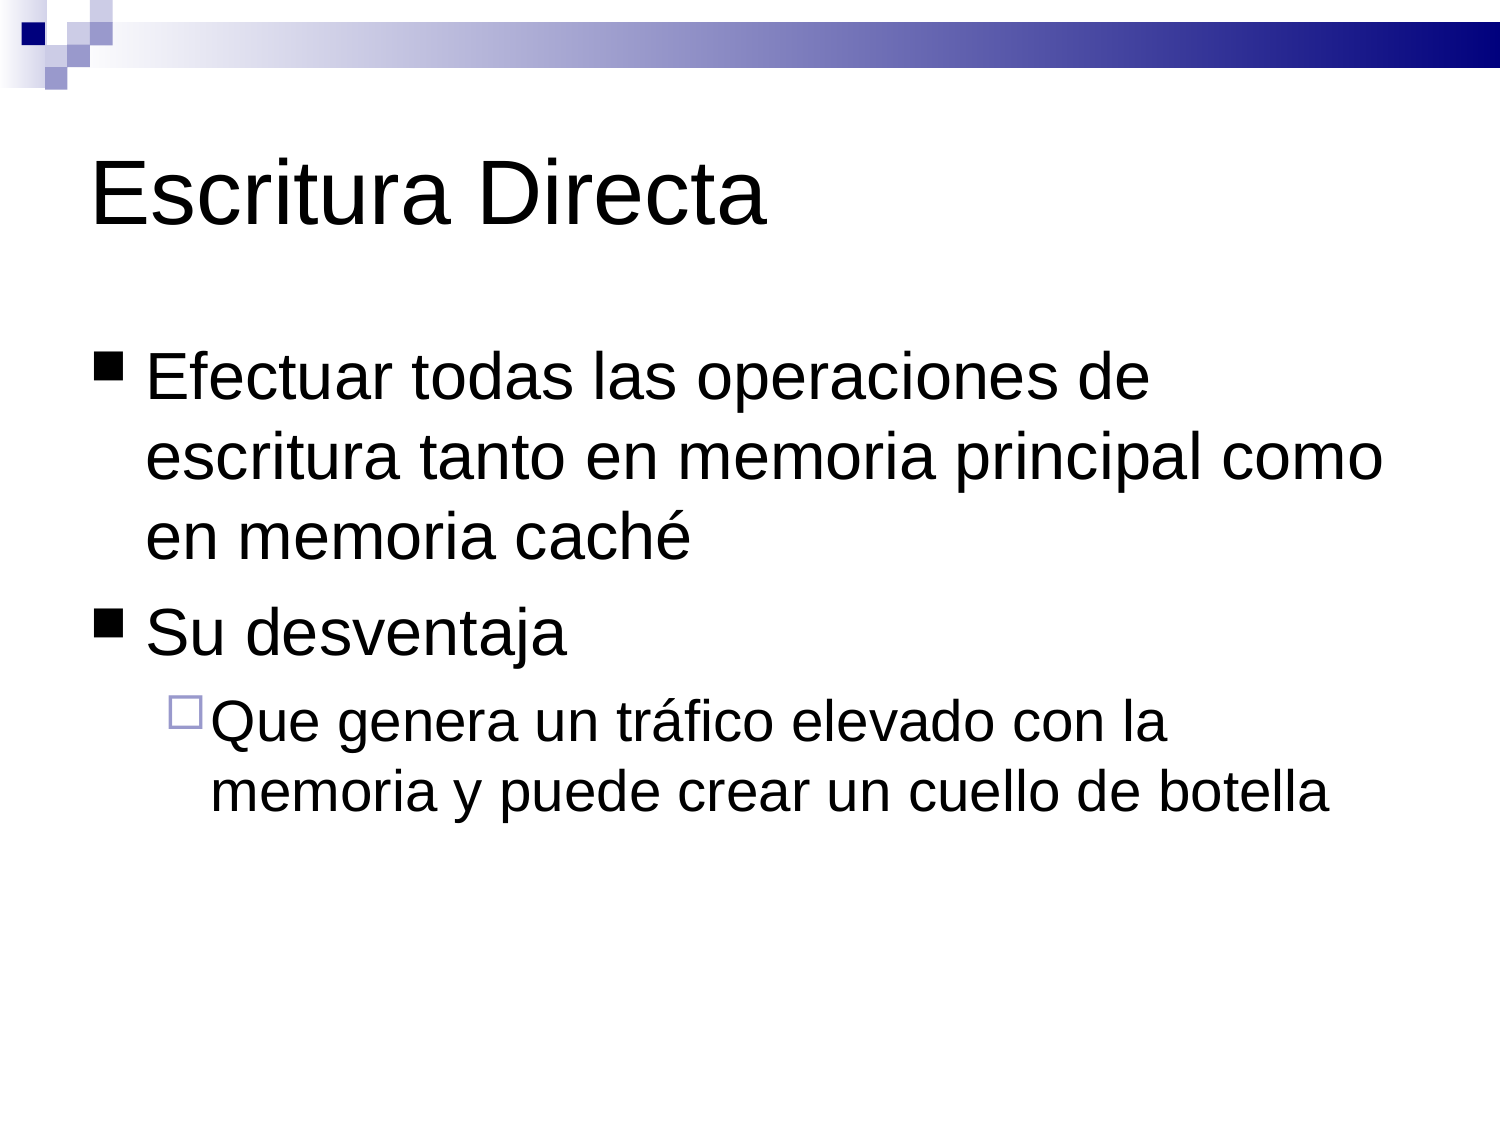

# Escritura Directa
Efectuar todas las operaciones de escritura tanto en memoria principal como en memoria caché
Su desventaja
Que genera un tráfico elevado con la memoria y puede crear un cuello de botella